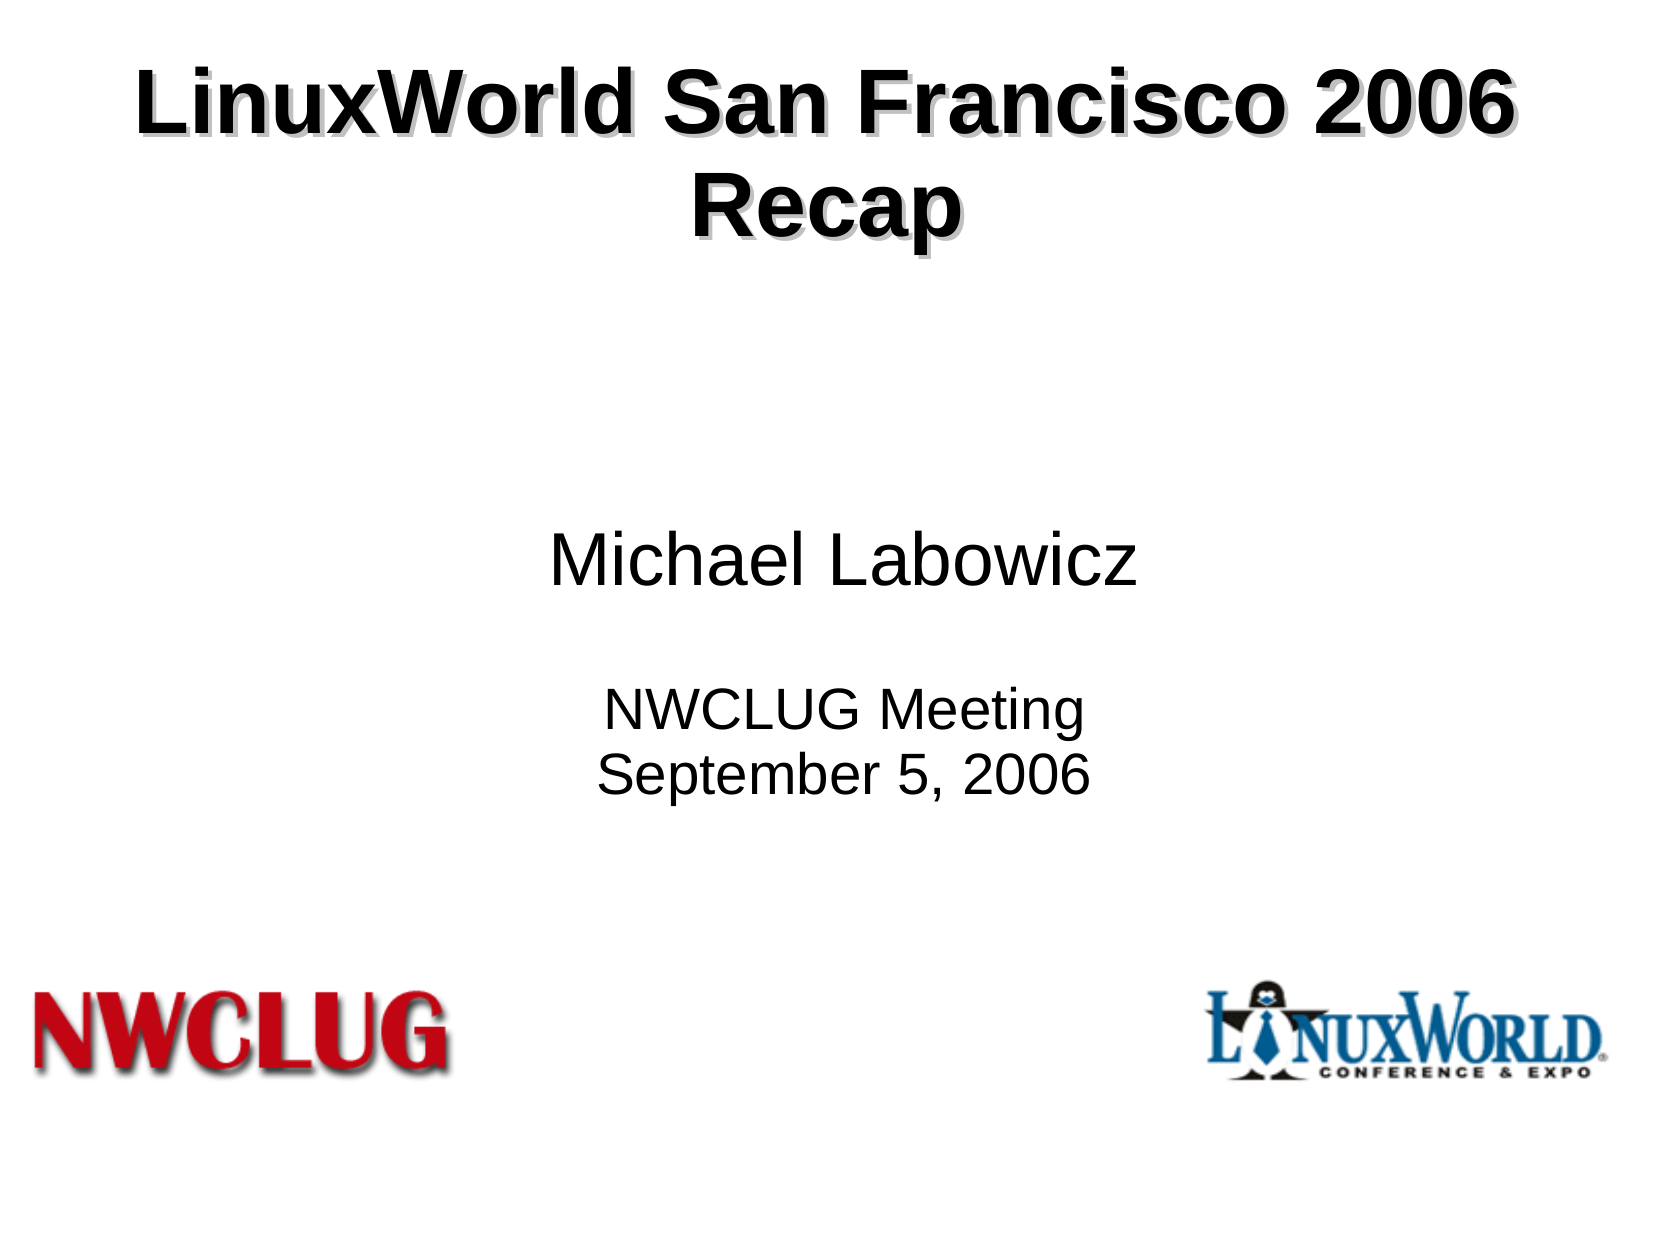

# LinuxWorld San Francisco 2006 Recap
Michael Labowicz
NWCLUG Meeting
September 5, 2006